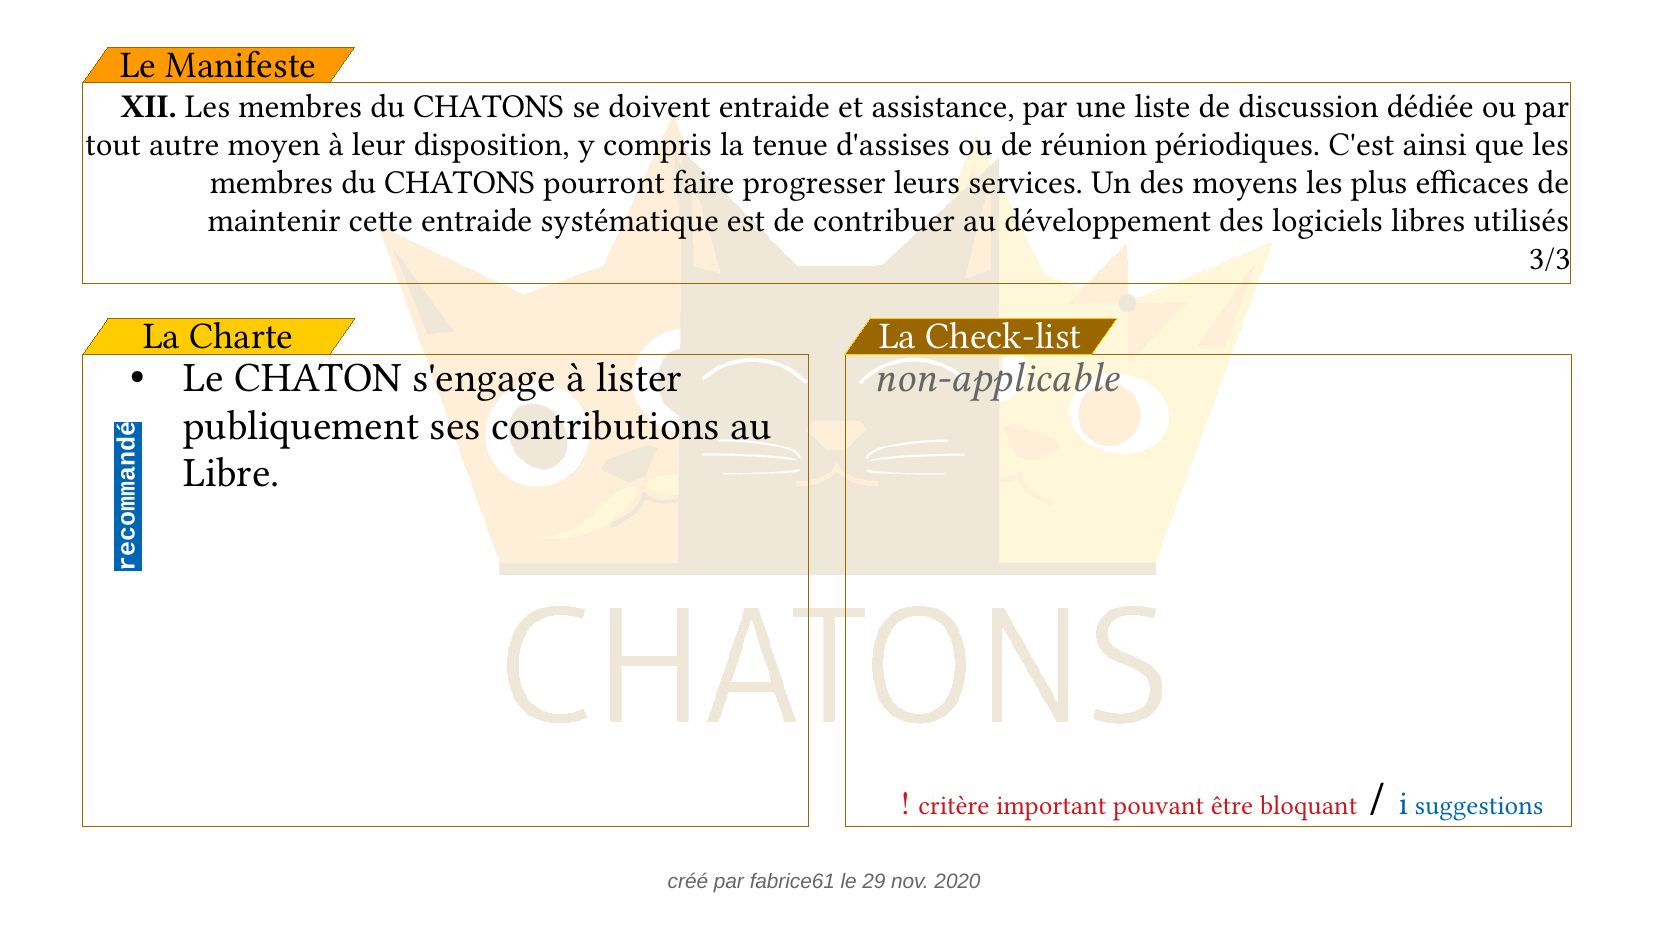

Le Manifeste
# XII. Les membres du CHATONS se doivent entraide et assistance, par une liste de discussion dédiée ou par tout autre moyen à leur disposition, y compris la tenue d'assises ou de réunion périodiques. C'est ainsi que les membres du CHATONS pourront faire progresser leurs services. Un des moyens les plus efficaces de maintenir cette entraide systématique est de contribuer au développement des logiciels libres utilisés 3/3
La Charte
La Check-list
Le CHATON s'engage à lister publiquement ses contributions au Libre.
non-applicable
recommandé